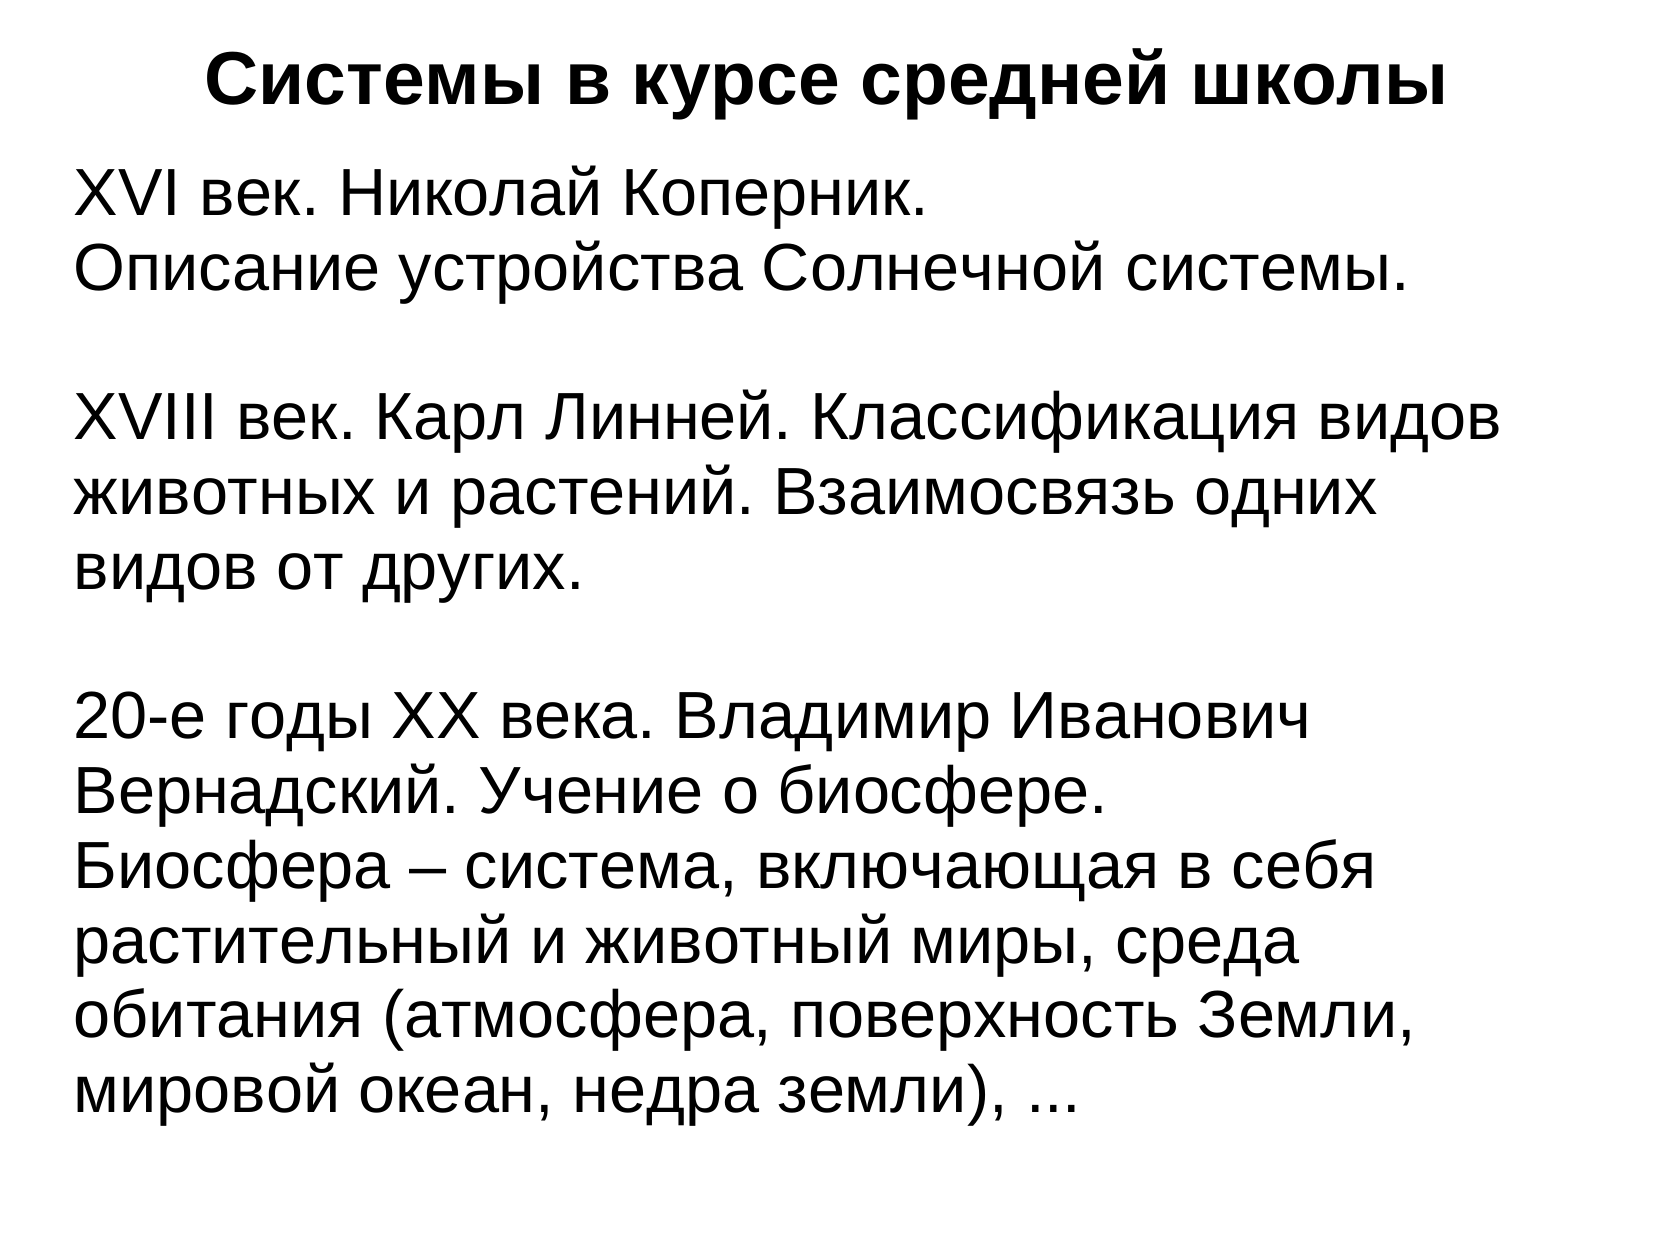

Системы в курсе средней школы
XVI век. Николай Коперник.
Описание устройства Солнечной	 системы.
XVIII век. Карл Линней. Классификация видов
животных и растений. Взаимосвязь одних видов от других.
20-е годы XX века. Владимир Иванович Вернадский. Учение о биосфере.
Биосфера – система, включающая в себя растительный и животный миры, среда обитания (атмосфера, поверхность Земли,
мировой океан, недра земли), ...